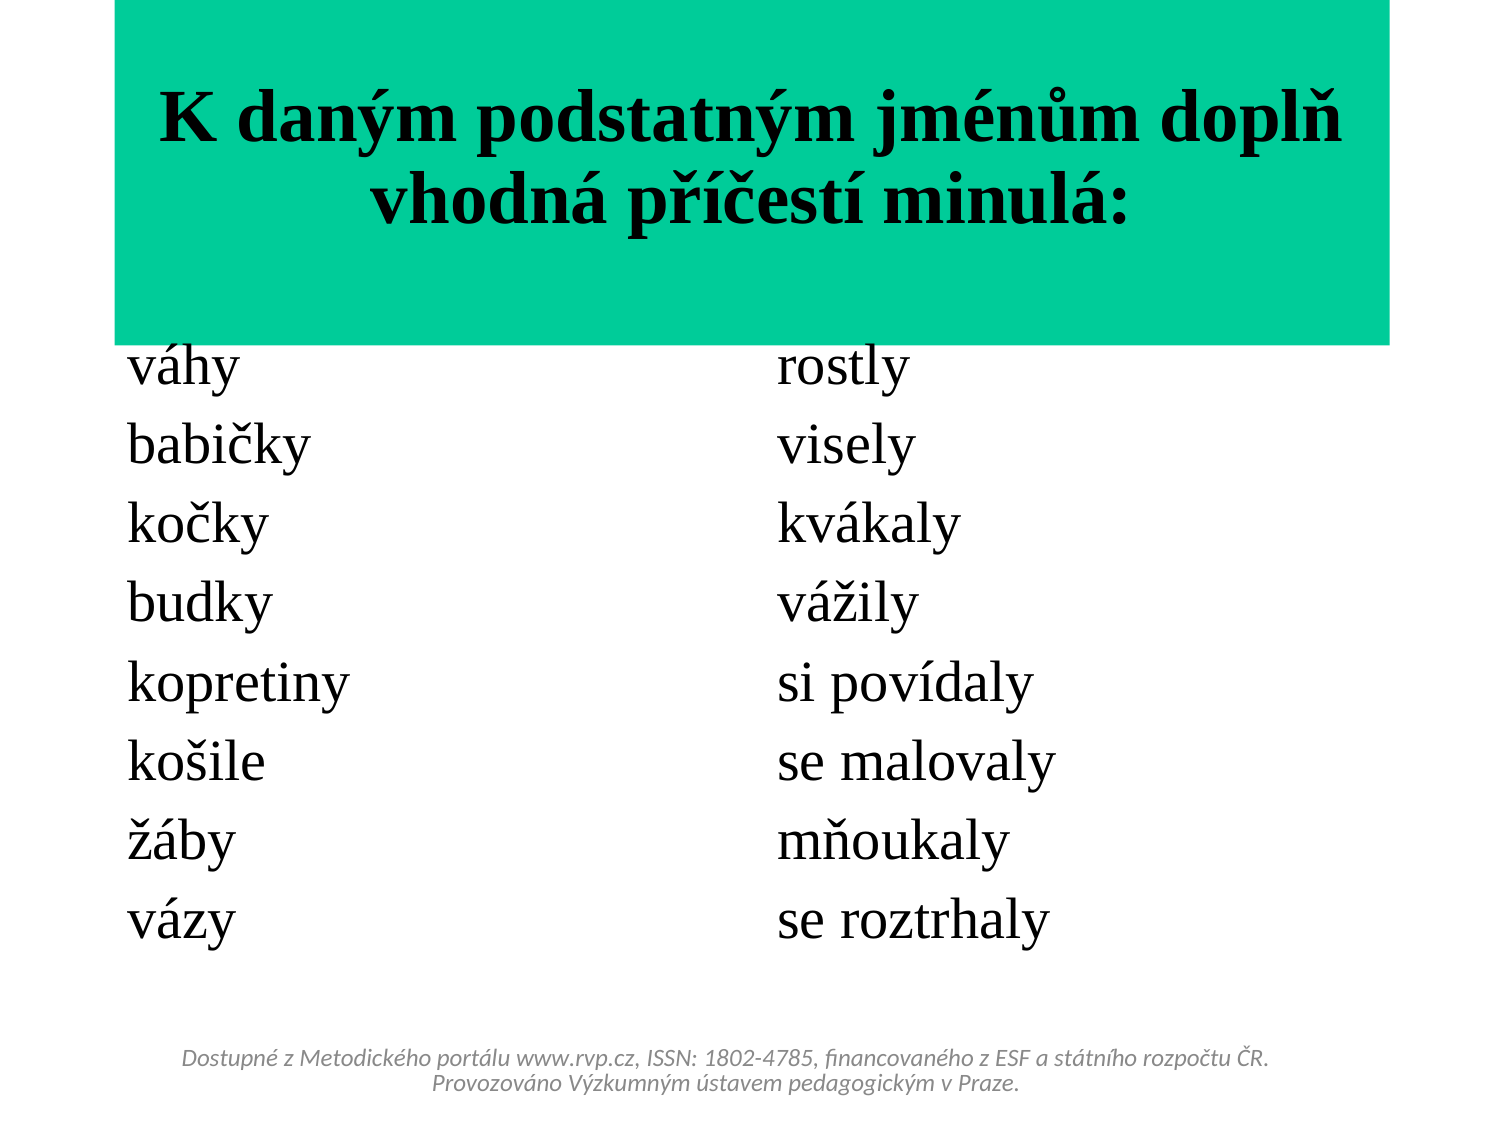

# K daným podstatným jménům doplň vhodná příčestí minulá:
váhy
babičky
kočky
budky
kopretiny
košile
žáby
vázy
rostly
visely
kvákaly
vážily
si povídaly
se malovaly
mňoukaly
se roztrhaly
Dostupné z Metodického portálu www.rvp.cz, ISSN: 1802-4785, financovaného z ESF a státního rozpočtu ČR. Provozováno Výzkumným ústavem pedagogickým v Praze.